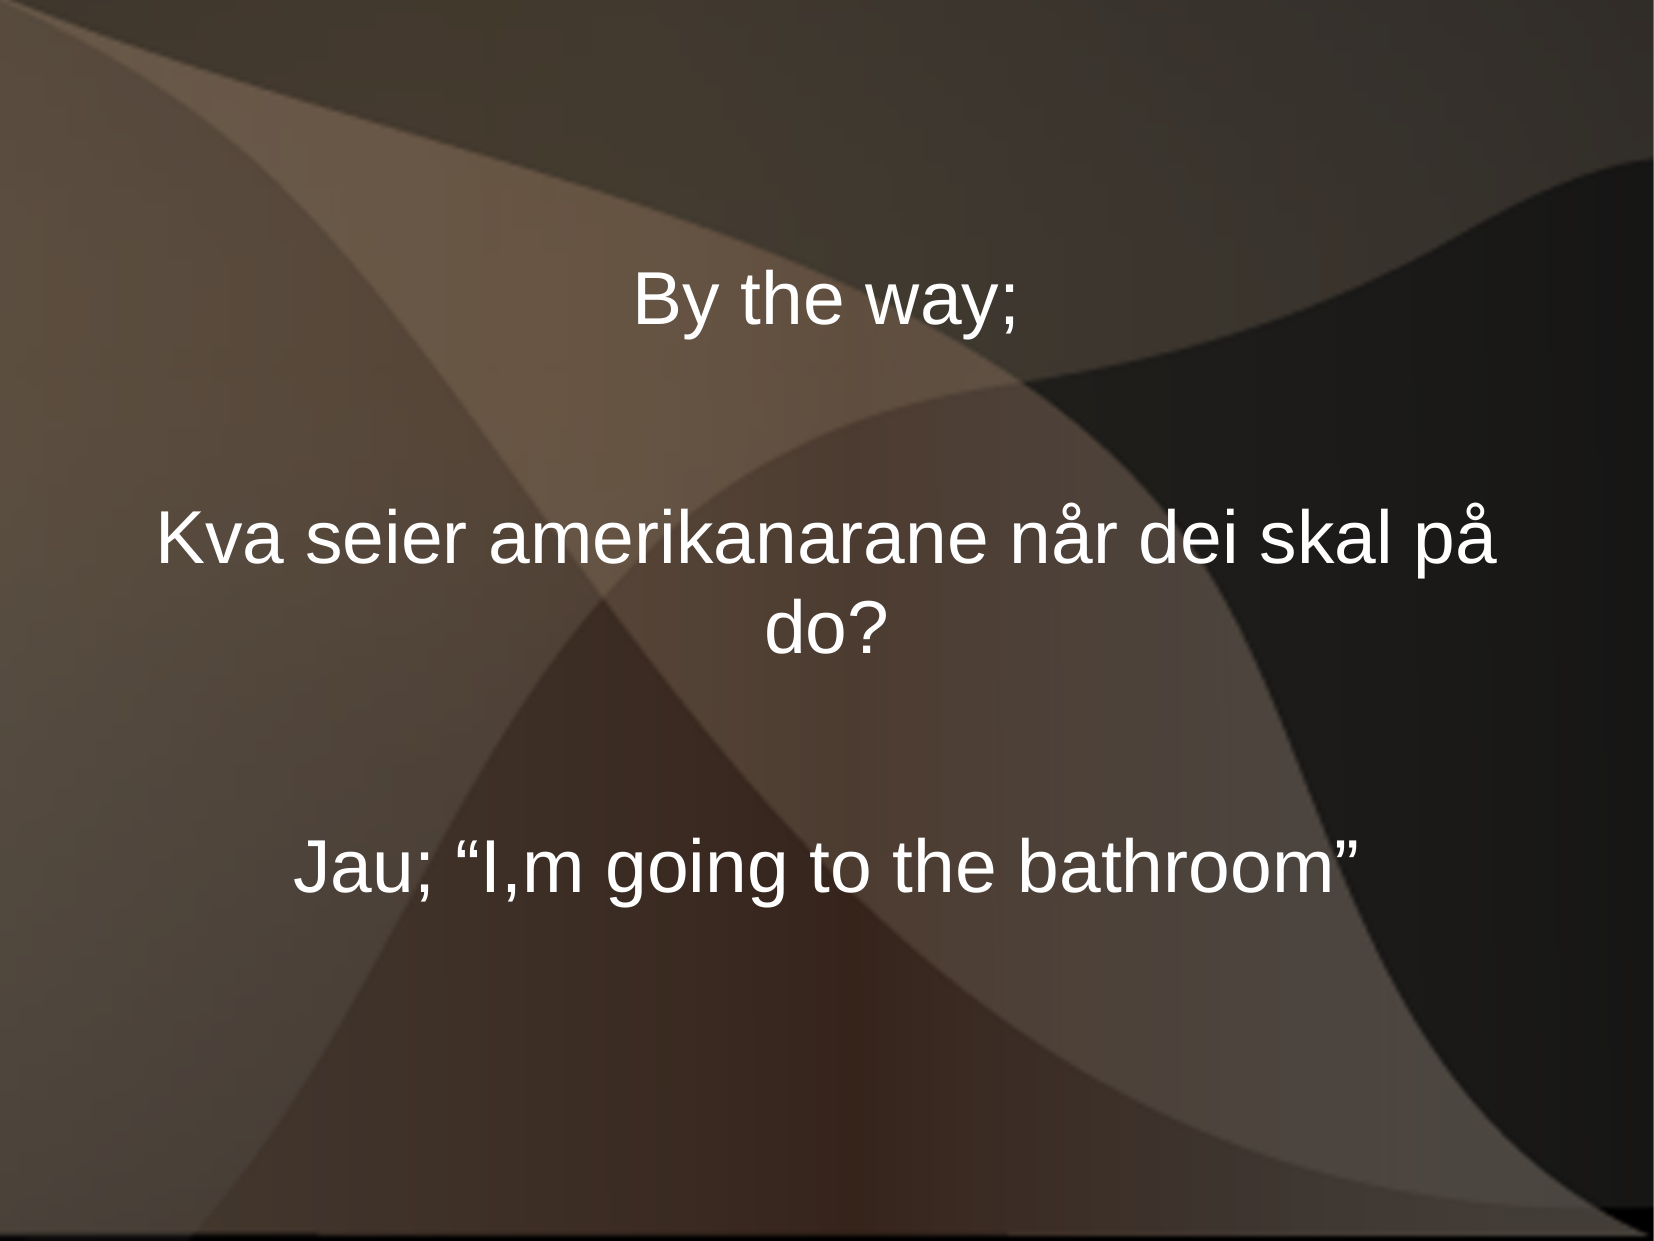

# By the way;
Kva seier amerikanarane når dei skal på do?
Jau; “I,m going to the bathroom”